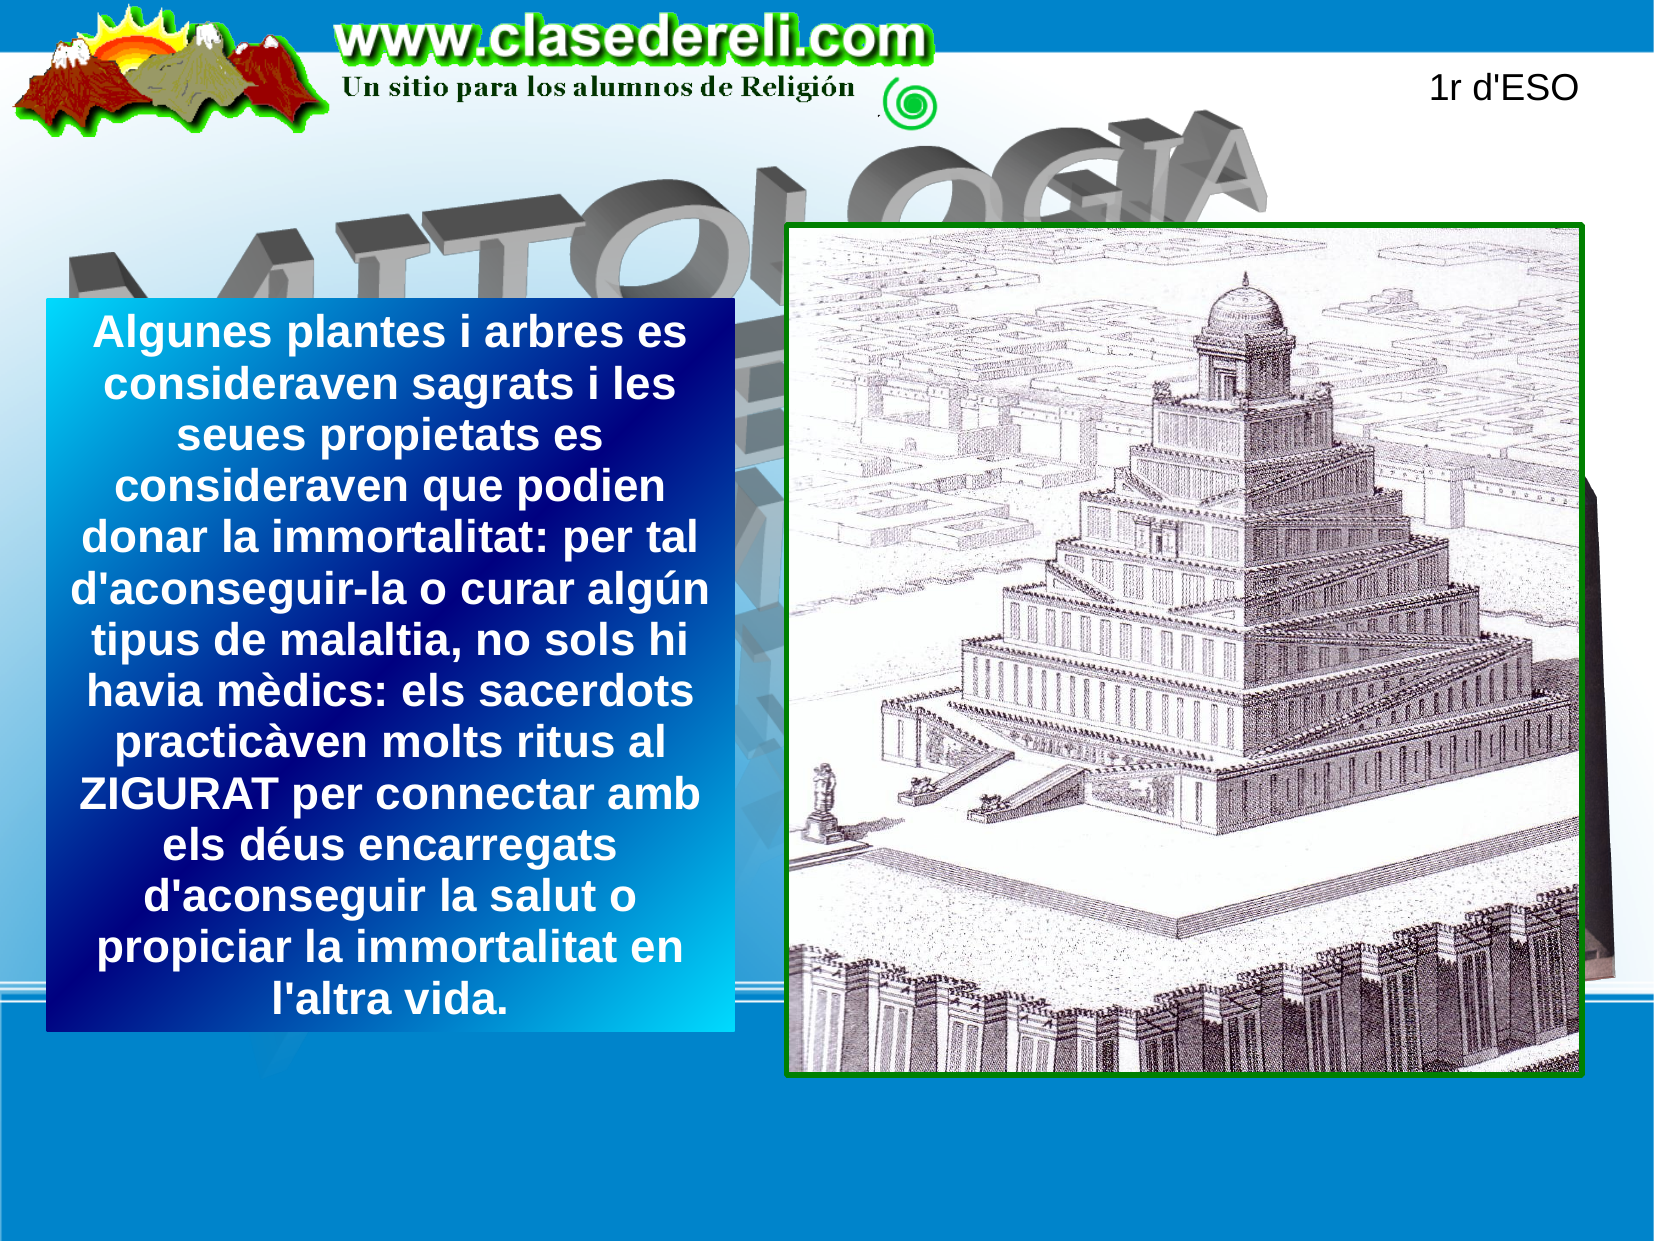

Algunes plantes i arbres es consideraven sagrats i les seues propietats es consideraven que podien donar la immortalitat: per tal d'aconseguir-la o curar algún tipus de malaltia, no sols hi havia mèdics: els sacerdots practicàven molts ritus al ZIGURAT per connectar amb els déus encarregats d'aconseguir la salut o propiciar la immortalitat en l'altra vida.